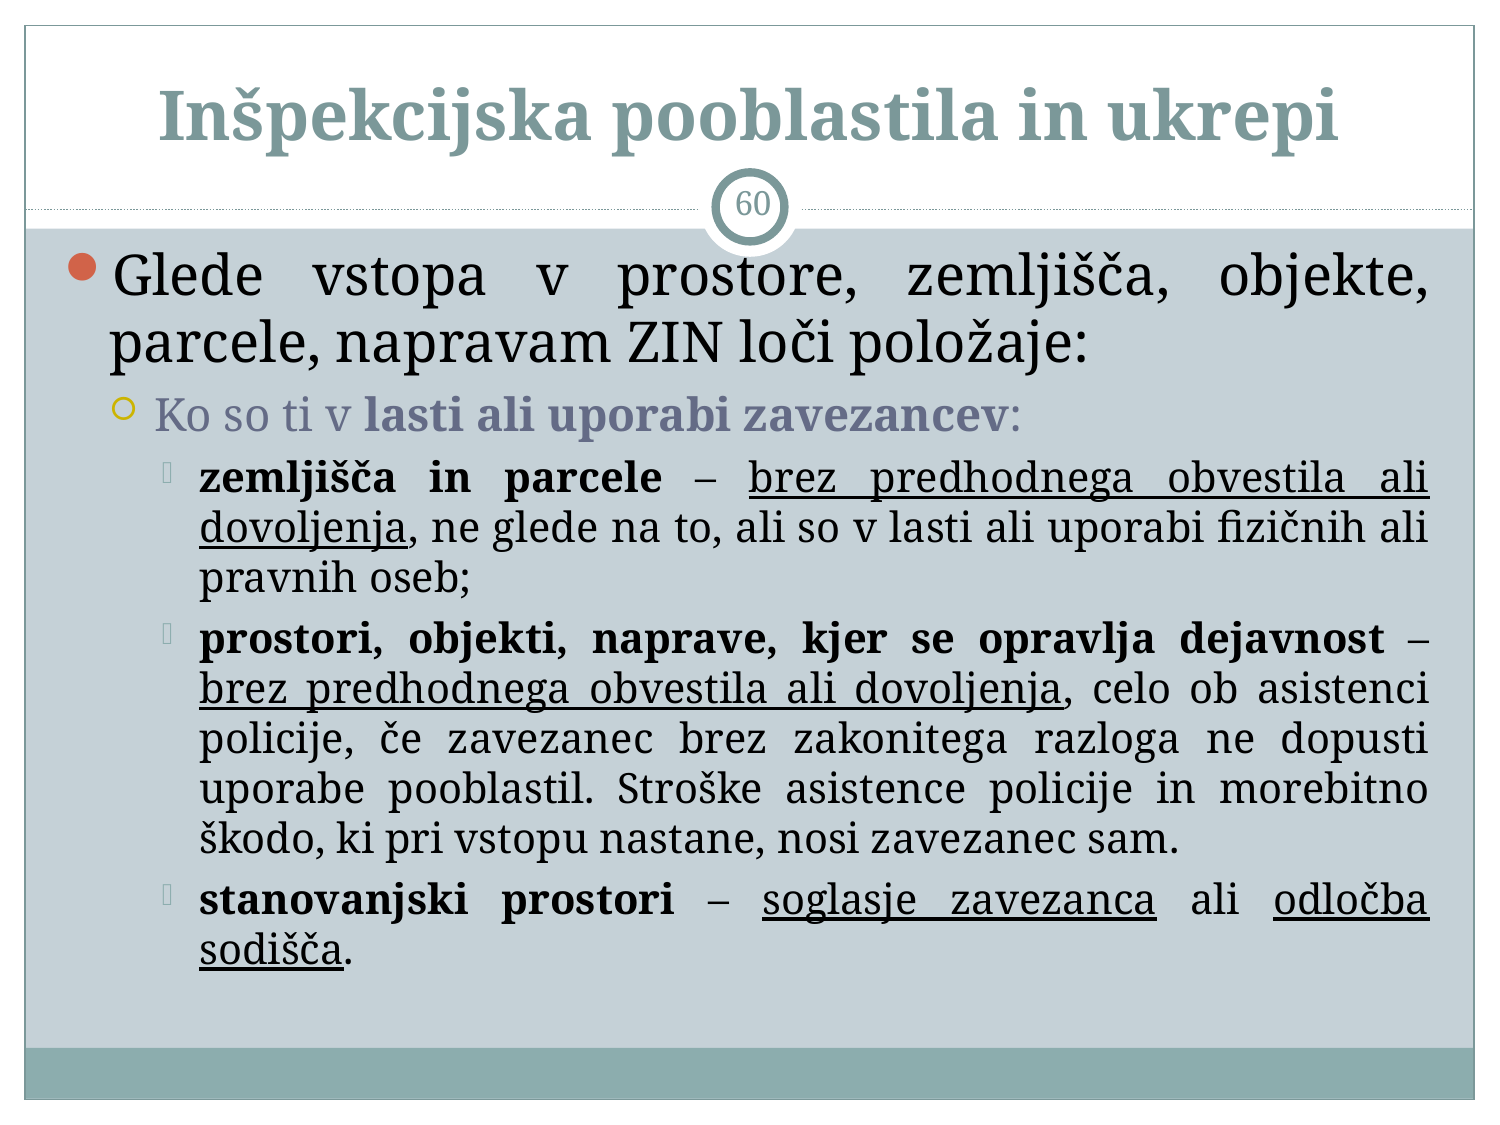

# Inšpekcijska pooblastila in ukrepi
Glede vstopa v prostore, zemljišča, objekte, parcele, napravam ZIN loči položaje:
Ko so ti v lasti ali uporabi zavezancev:
zemljišča in parcele – brez predhodnega obvestila ali dovoljenja, ne glede na to, ali so v lasti ali uporabi fizičnih ali pravnih oseb;
prostori, objekti, naprave, kjer se opravlja dejavnost – brez predhodnega obvestila ali dovoljenja, celo ob asistenci policije, če zavezanec brez zakonitega razloga ne dopusti uporabe pooblastil. Stroške asistence policije in morebitno škodo, ki pri vstopu nastane, nosi zavezanec sam.
stanovanjski prostori – soglasje zavezanca ali odločba sodišča.